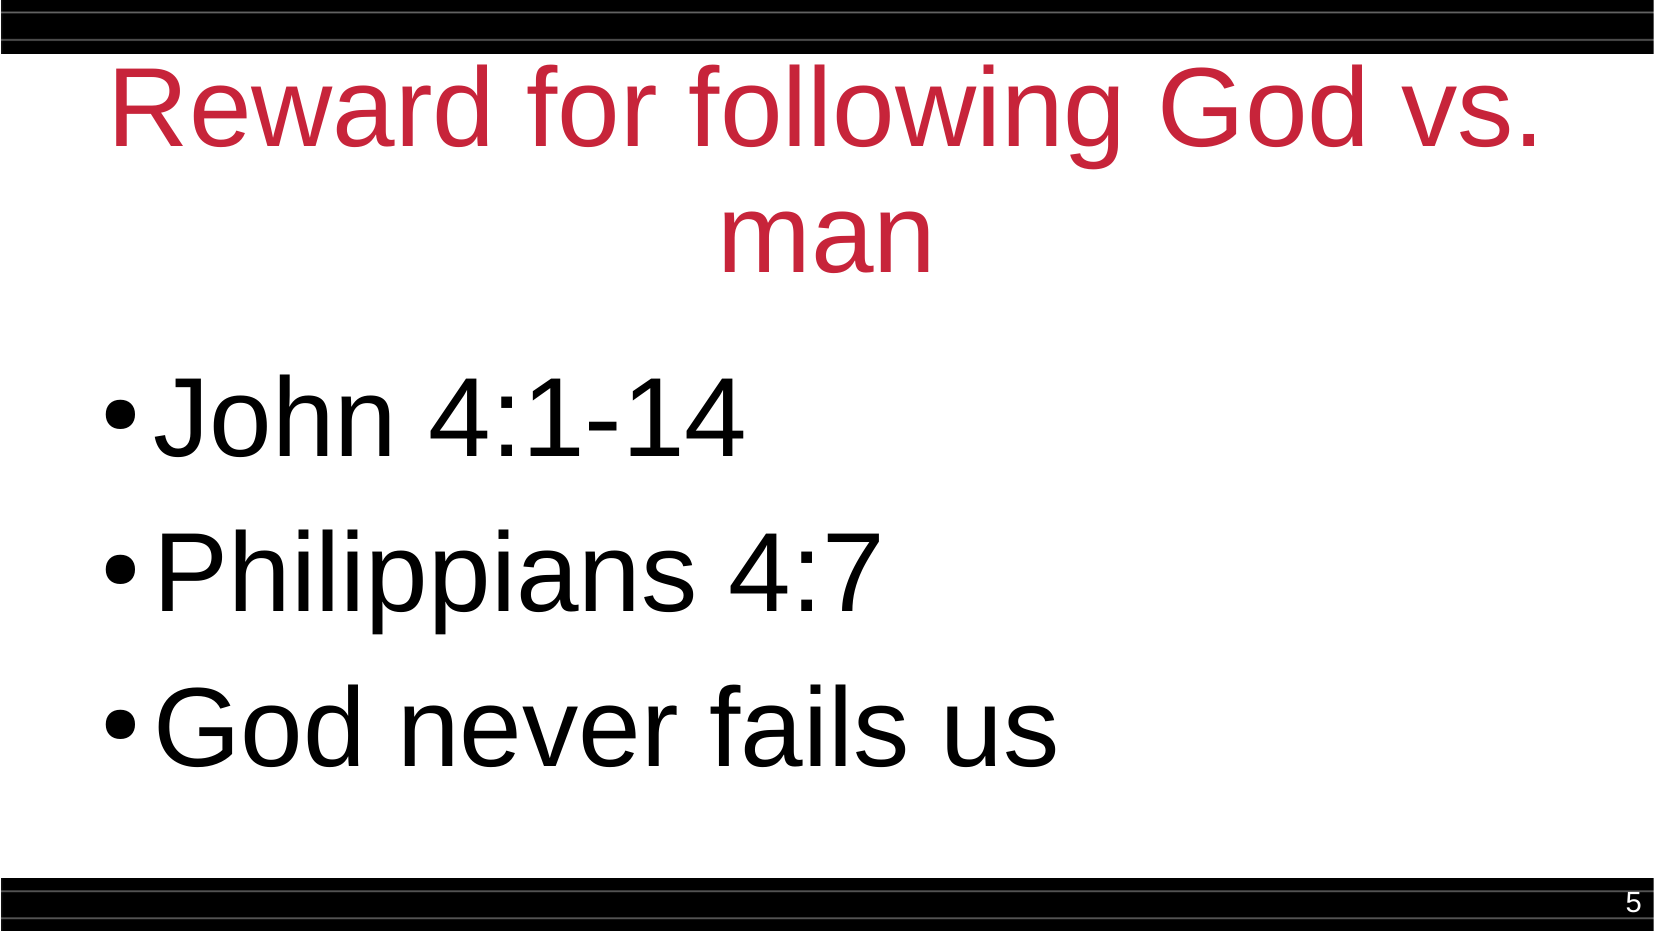

# Reward for following God vs. man
John 4:1-14
Philippians 4:7
God never fails us